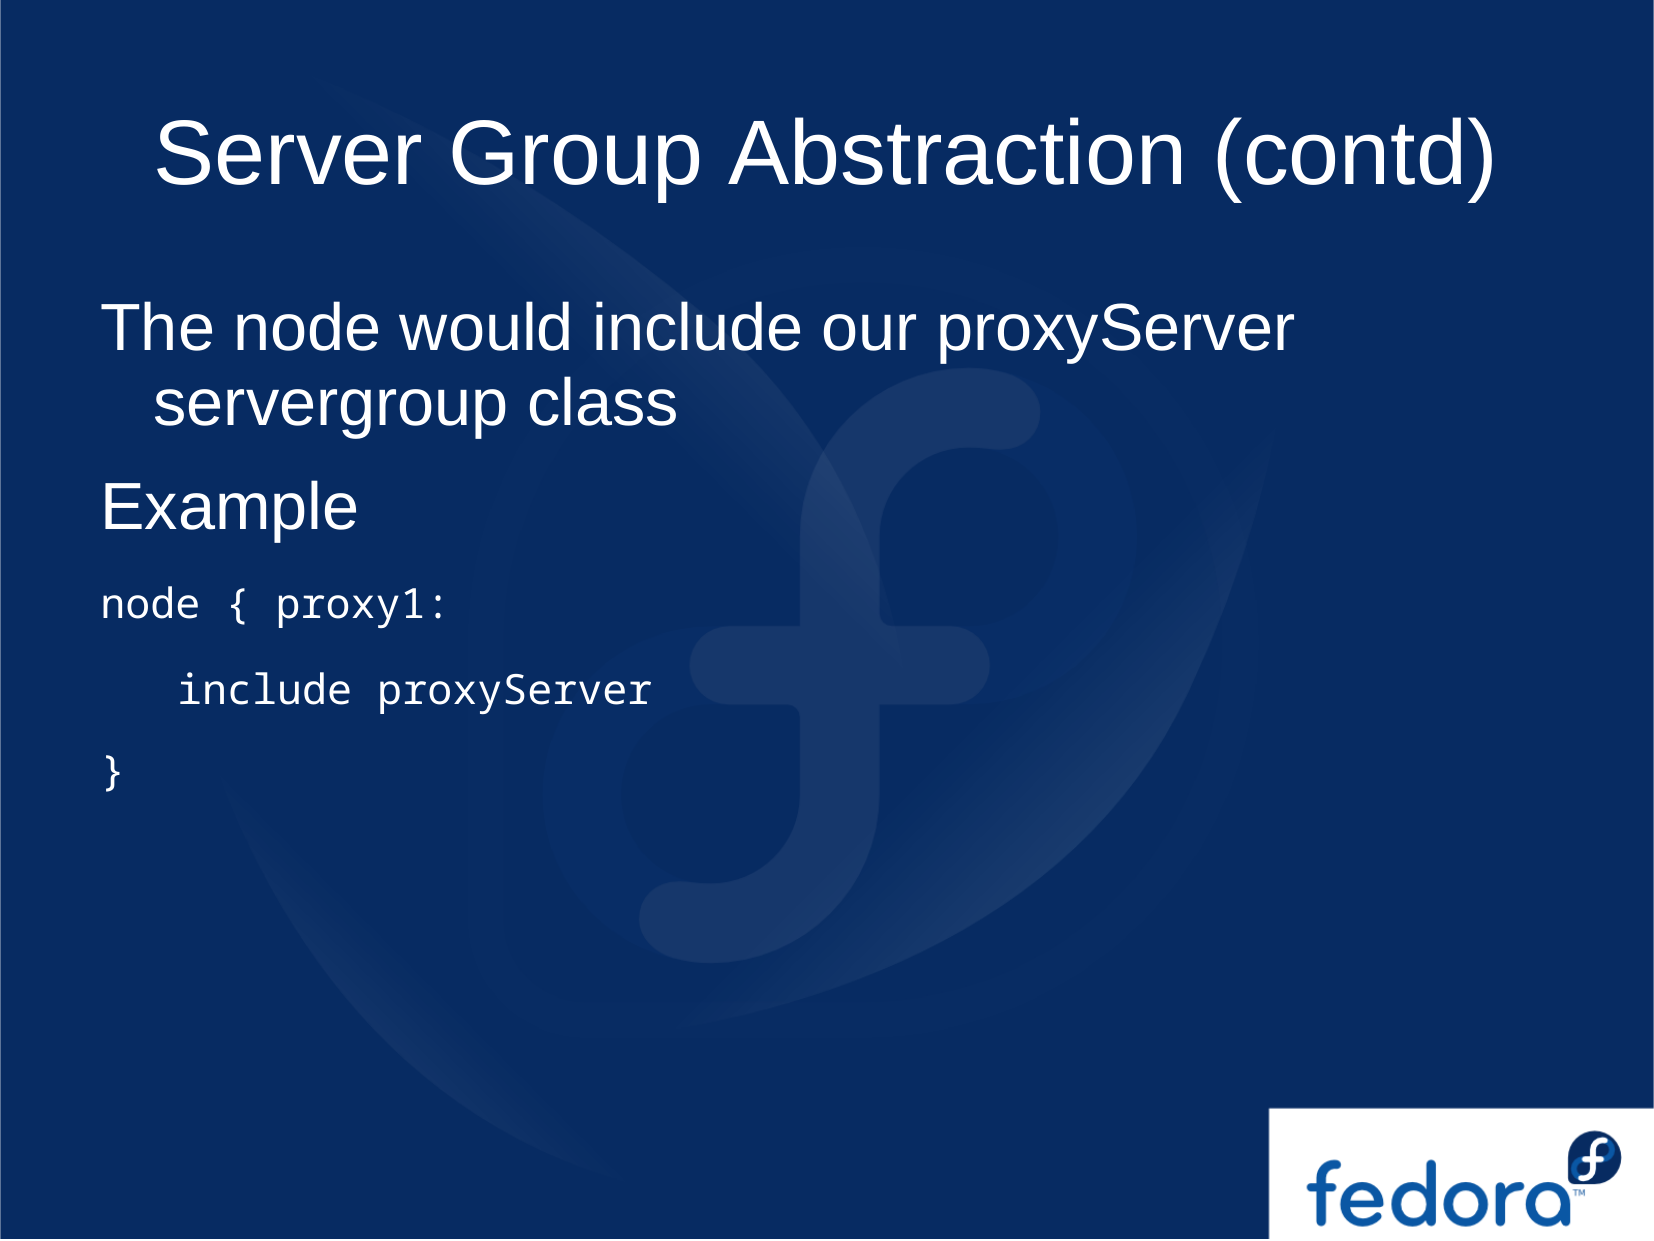

# Server Group Abstraction (contd)
The node would include our proxyServer servergroup class
Example
node { proxy1:
include proxyServer
}